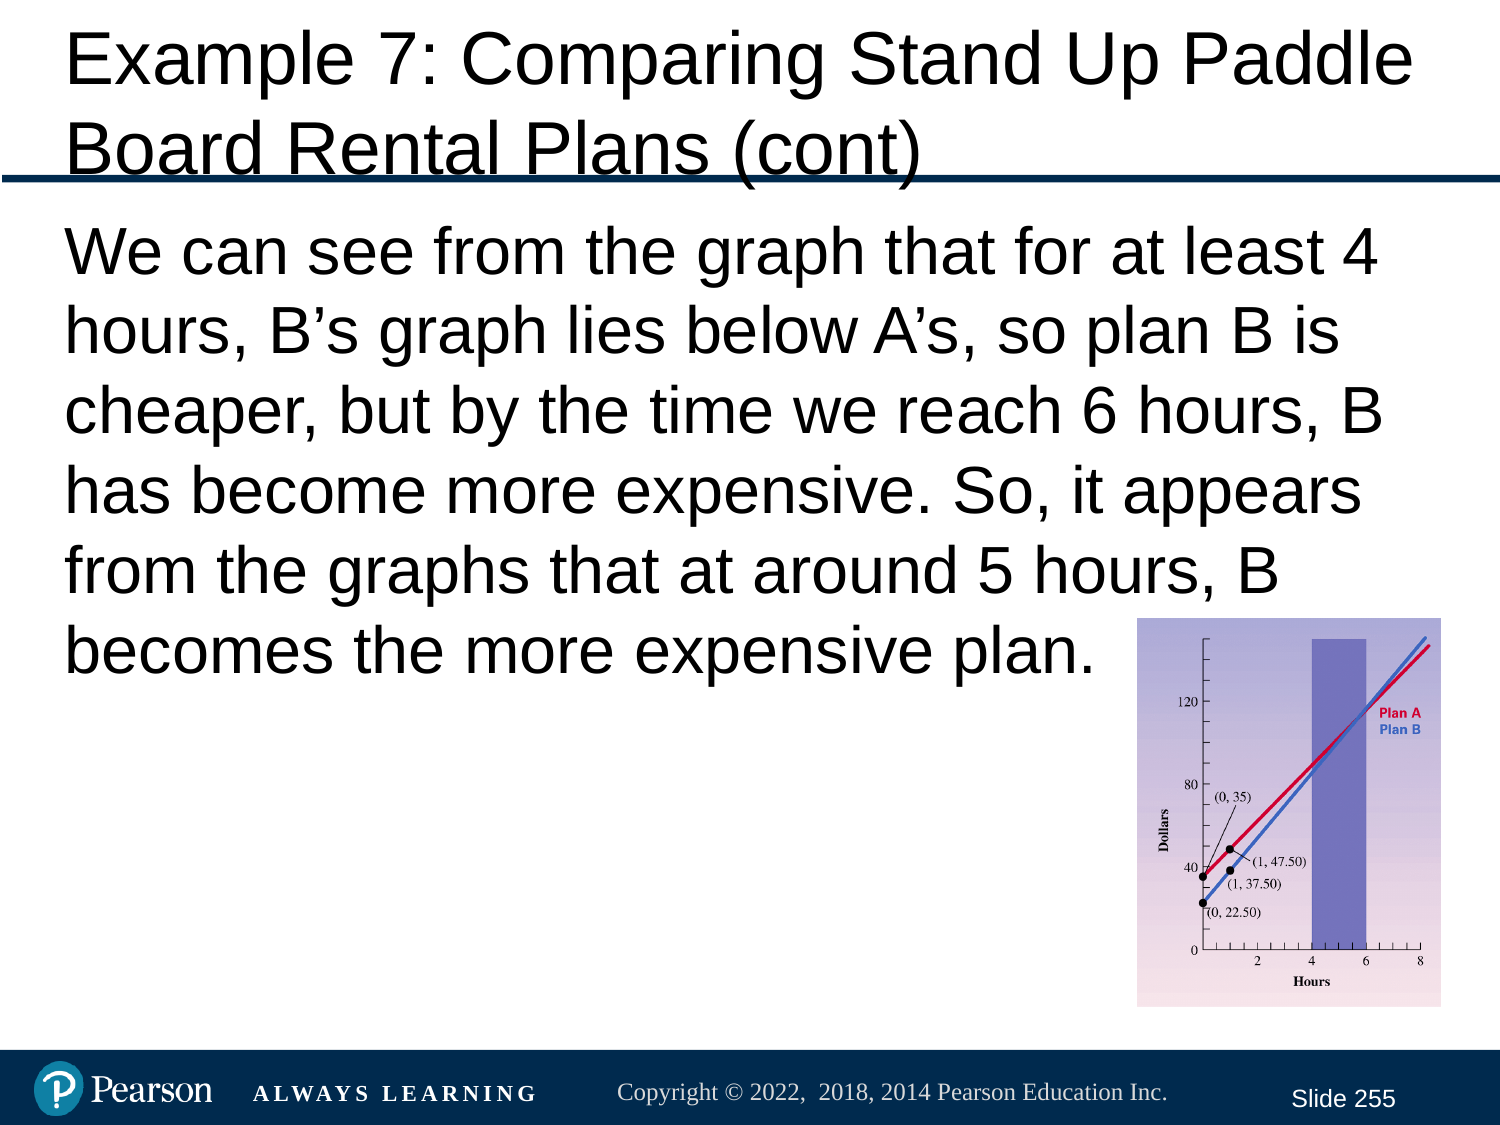

# Example 7: Comparing Stand Up Paddle Board Rental Plans (cont)
We can see from the graph that for at least 4 hours, B’s graph lies below A’s, so plan B is cheaper, but by the time we reach 6 hours, B has become more expensive. So, it appears from the graphs that at around 5 hours, B becomes the more expensive plan.